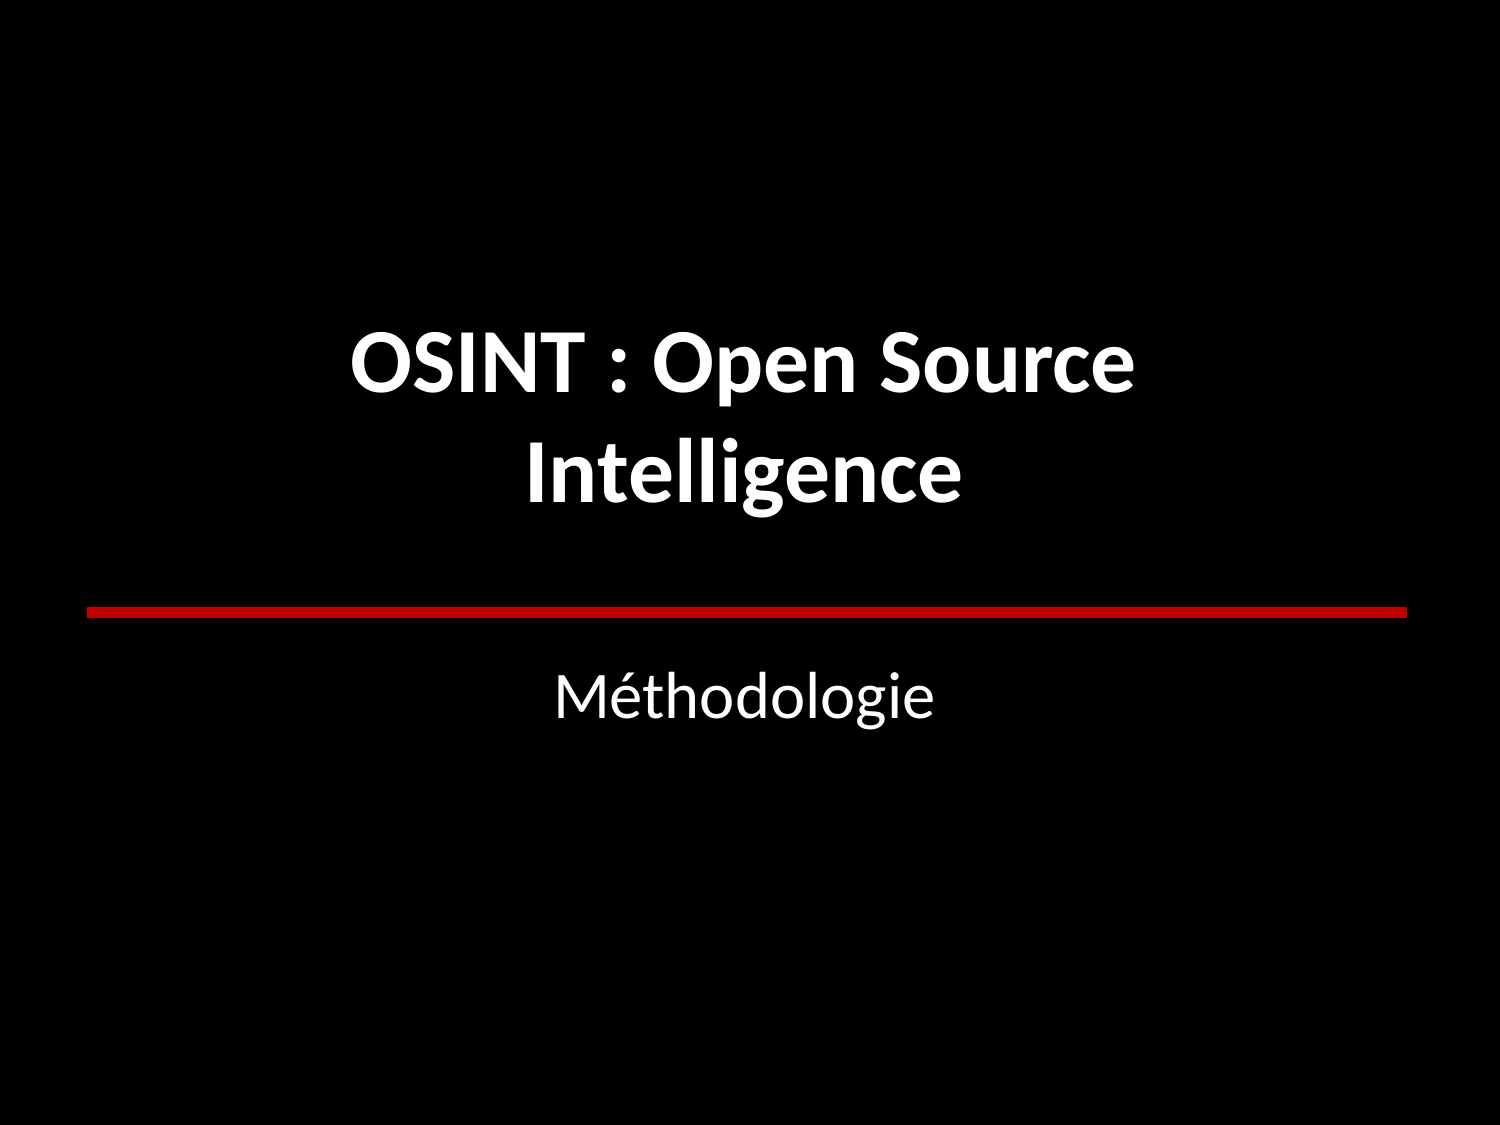

# OSINT : Open Source Intelligence
Méthodologie